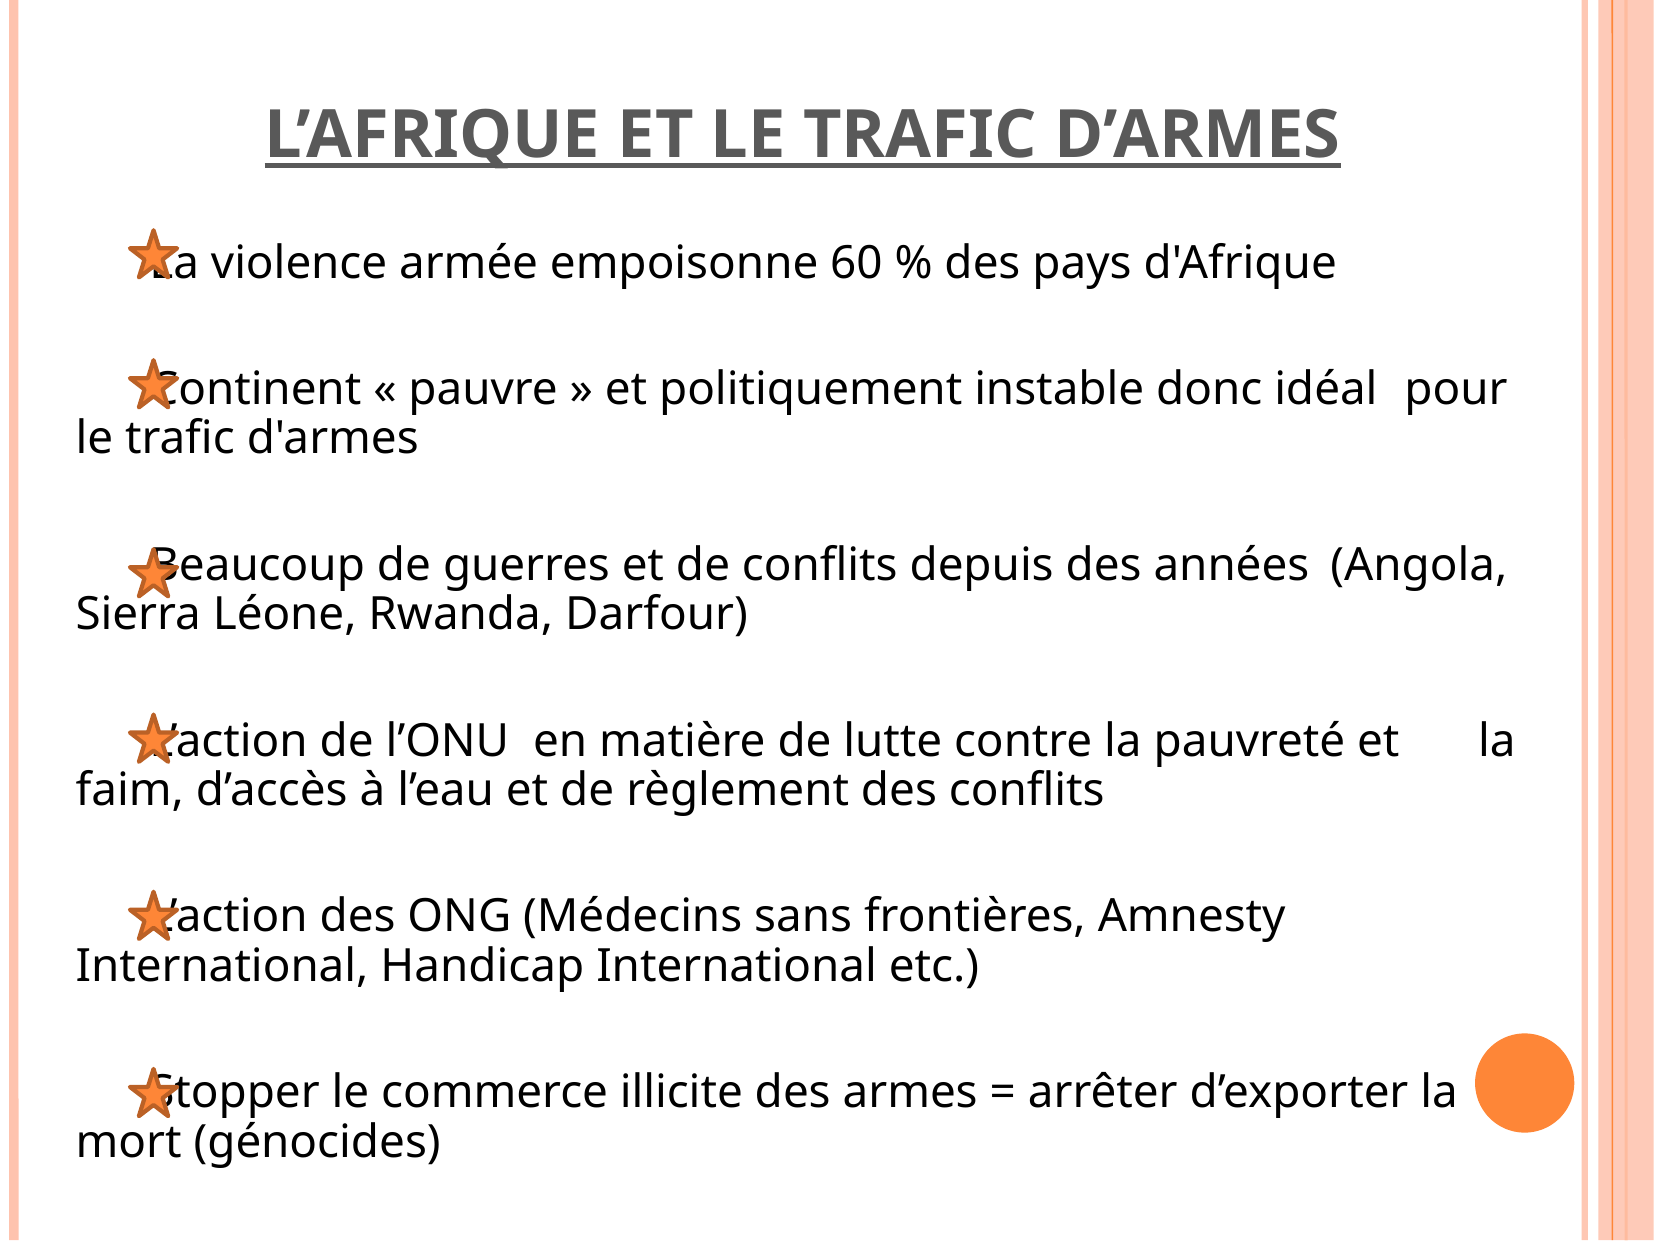

# L’AFRIQUE ET LE TRAFIC D’ARMES
	La violence armée empoisonne 60 % des pays d'Afrique
	Continent « pauvre » et politiquement instable donc idéal 	pour le trafic d'armes
	Beaucoup de guerres et de conflits depuis des années 	(Angola, Sierra Léone, Rwanda, Darfour)
	L’action de l’ONU en matière de lutte contre la pauvreté et 	la faim, d’accès à l’eau et de règlement des conflits
	L’action des ONG (Médecins sans frontières, Amnesty 	International, Handicap International etc.)
	Stopper le commerce illicite des armes = arrêter d’exporter la 	mort (génocides)